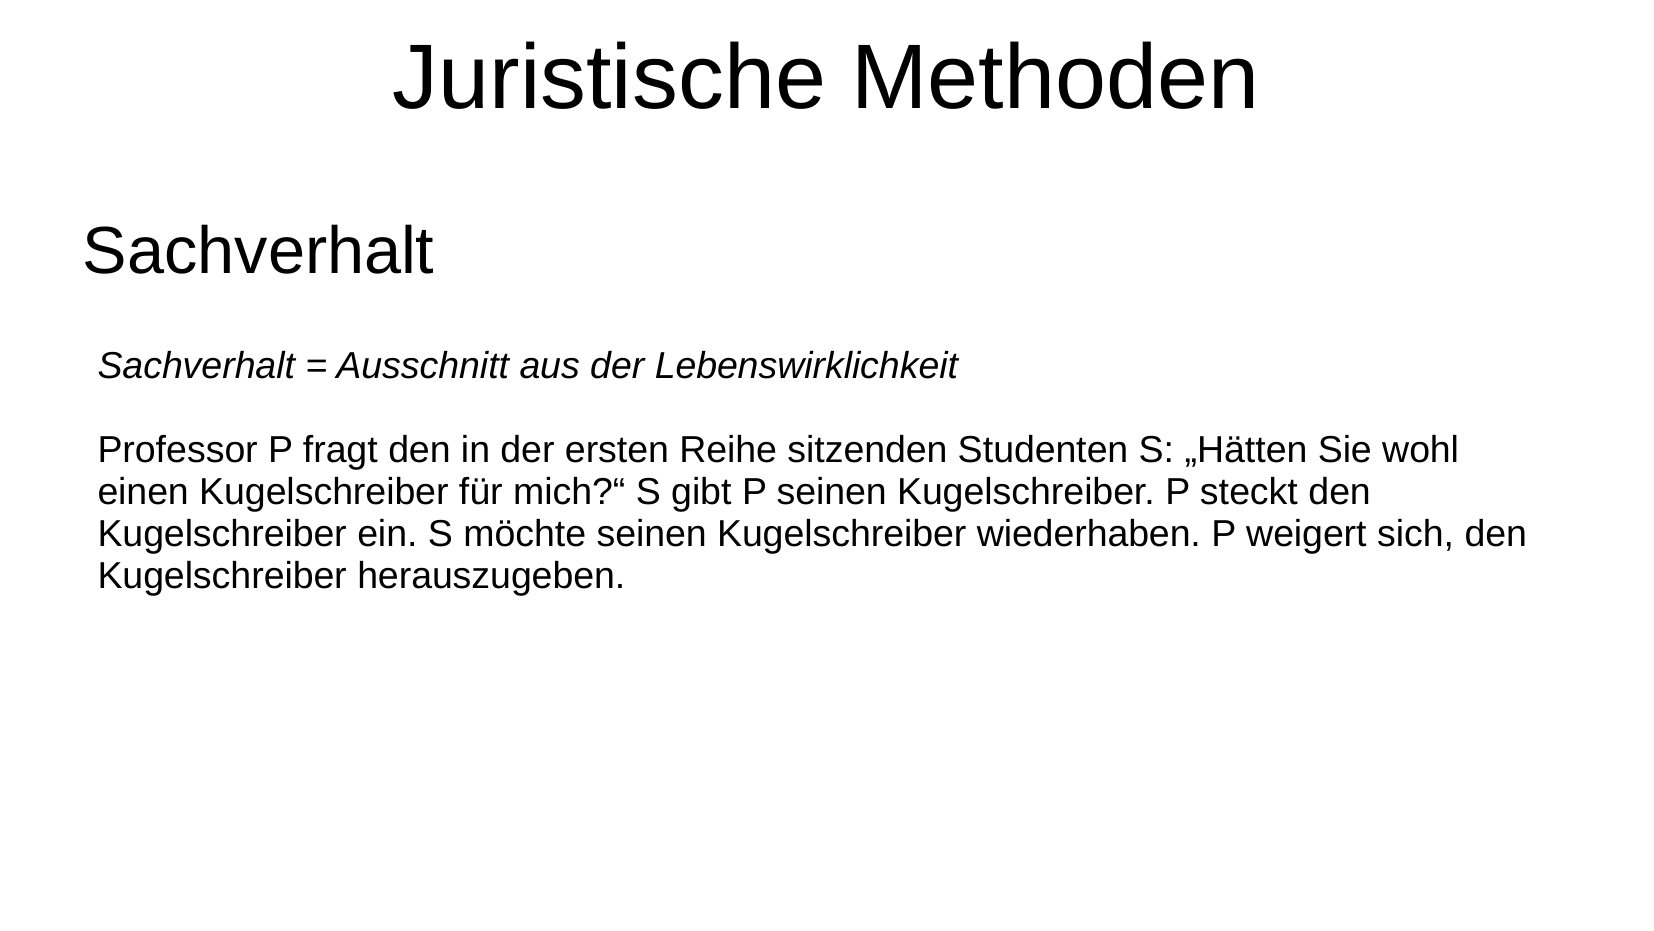

# Juristische Methoden
Sachverhalt
Sachverhalt = Ausschnitt aus der Lebenswirklichkeit
Professor P fragt den in der ersten Reihe sitzenden Studenten S: „Hätten Sie wohl einen Kugelschreiber für mich?“ S gibt P seinen Kugelschreiber. P steckt den Kugelschreiber ein. S möchte seinen Kugelschreiber wiederhaben. P weigert sich, den Kugelschreiber herauszugeben.